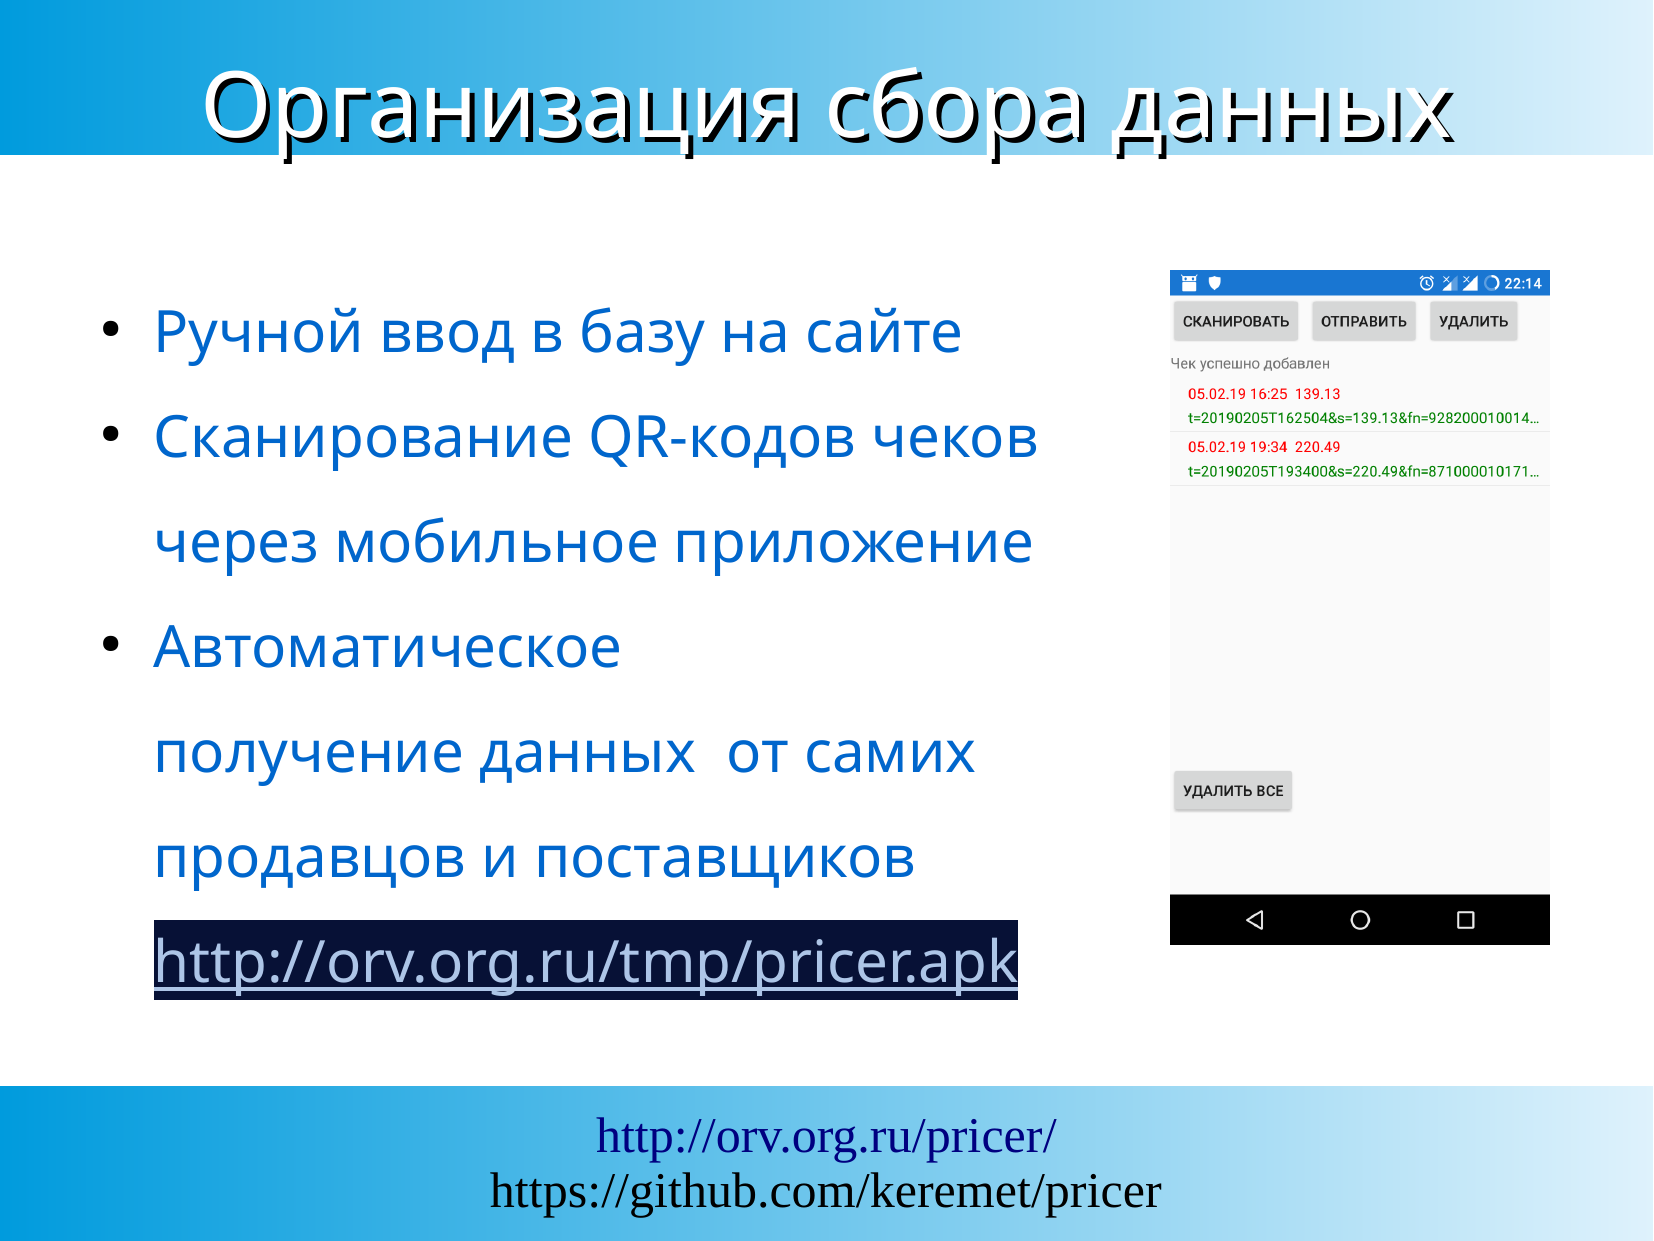

# Организация сбора данных
Ручной ввод в базу на сайте
Сканирование QR-кодов чеков
через мобильное приложение
Автоматическое
получение данных от самих
продавцов и поставщиков
http://orv.org.ru/tmp/pricer.apk